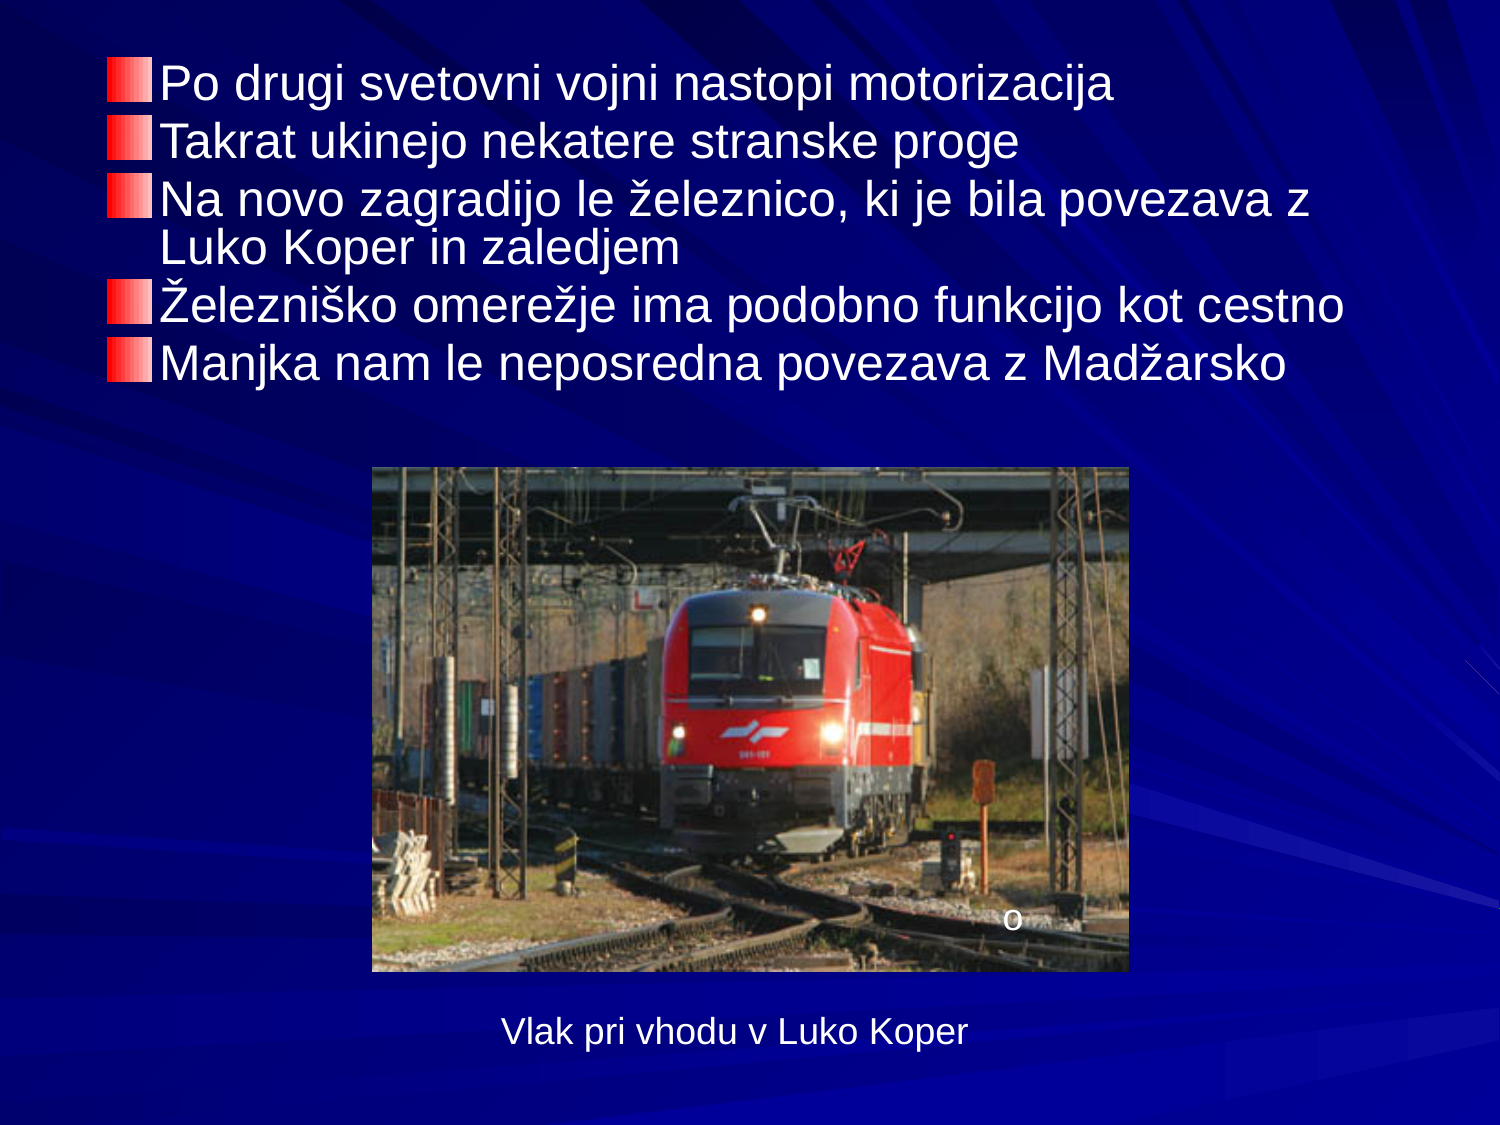

# Po drugi svetovni vojni nastopi motorizacija
Takrat ukinejo nekatere stranske proge
Na novo zagradijo le železnico, ki je bila povezava z Luko Koper in zaledjem
Železniško omerežje ima podobno funkcijo kot cestno
Manjka nam le neposredna povezava z Madžarsko
o
 Vlak pri vhodu v Luko Koper